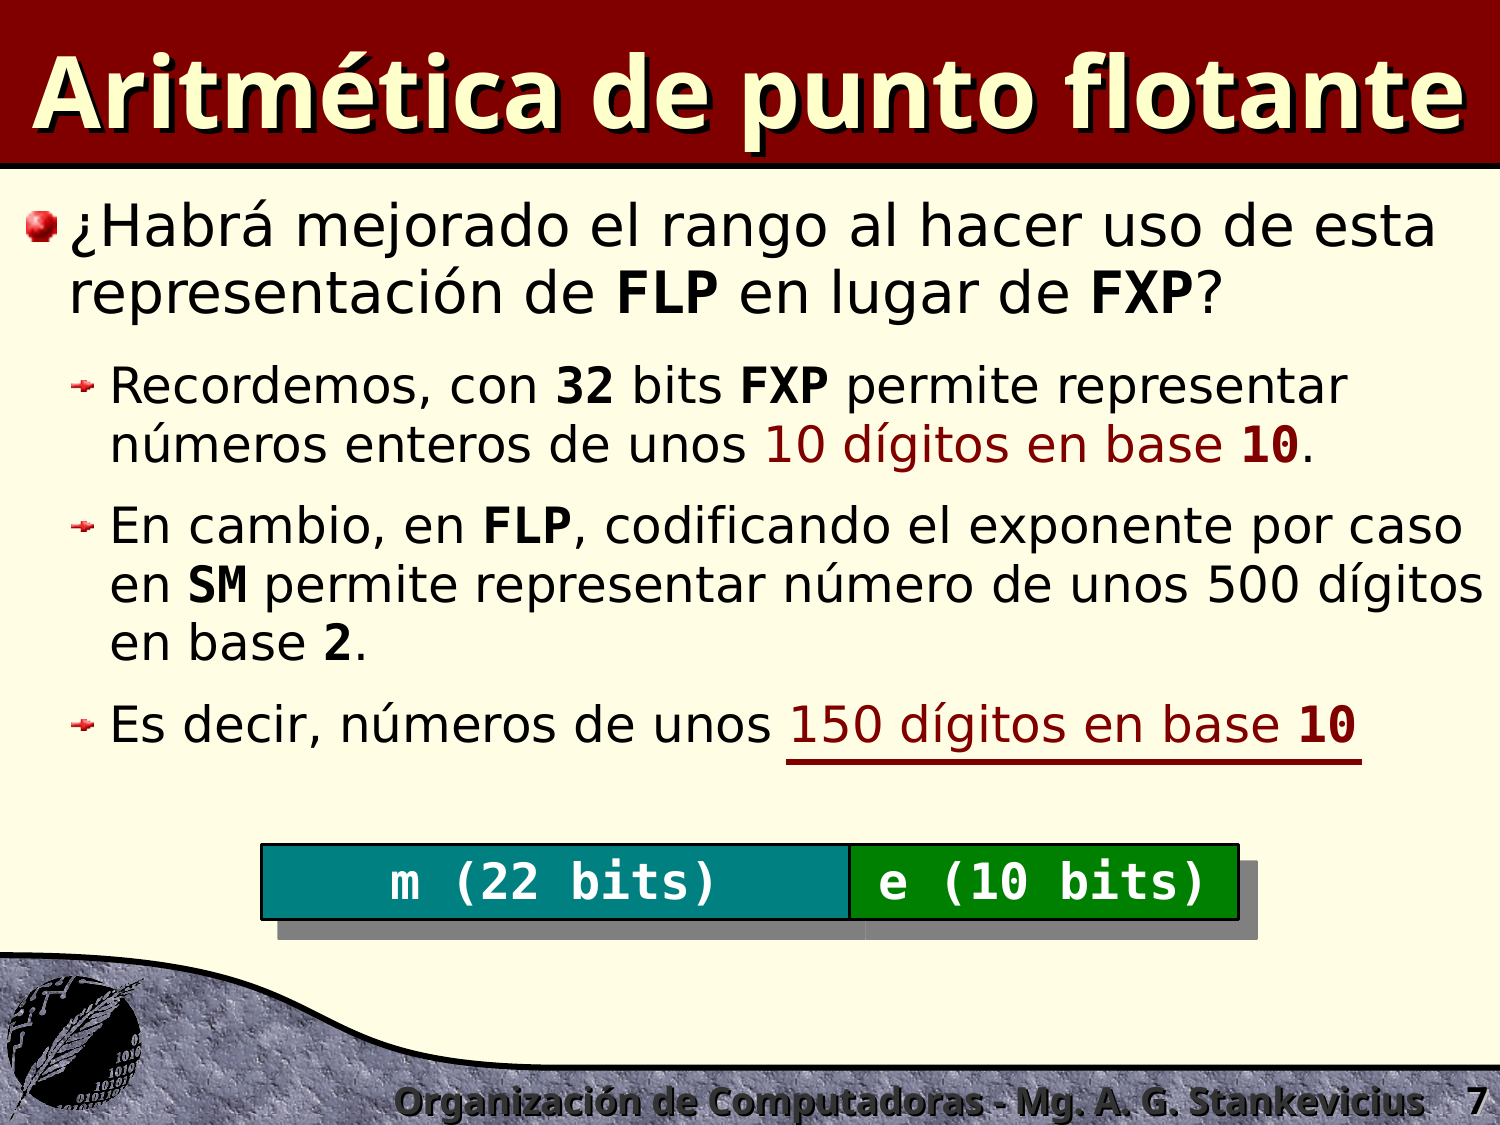

# Aritmética de punto flotante
¿Habrá mejorado el rango al hacer uso de esta representación de FLP en lugar de FXP?
Recordemos, con 32 bits FXP permite representar números enteros de unos 10 dígitos en base 10.
En cambio, en FLP, codificando el exponente por caso en SM permite representar número de unos 500 dígitos en base 2.
Es decir, números de unos 150 dígitos en base 10
m (22 bits)
e (10 bits)
7